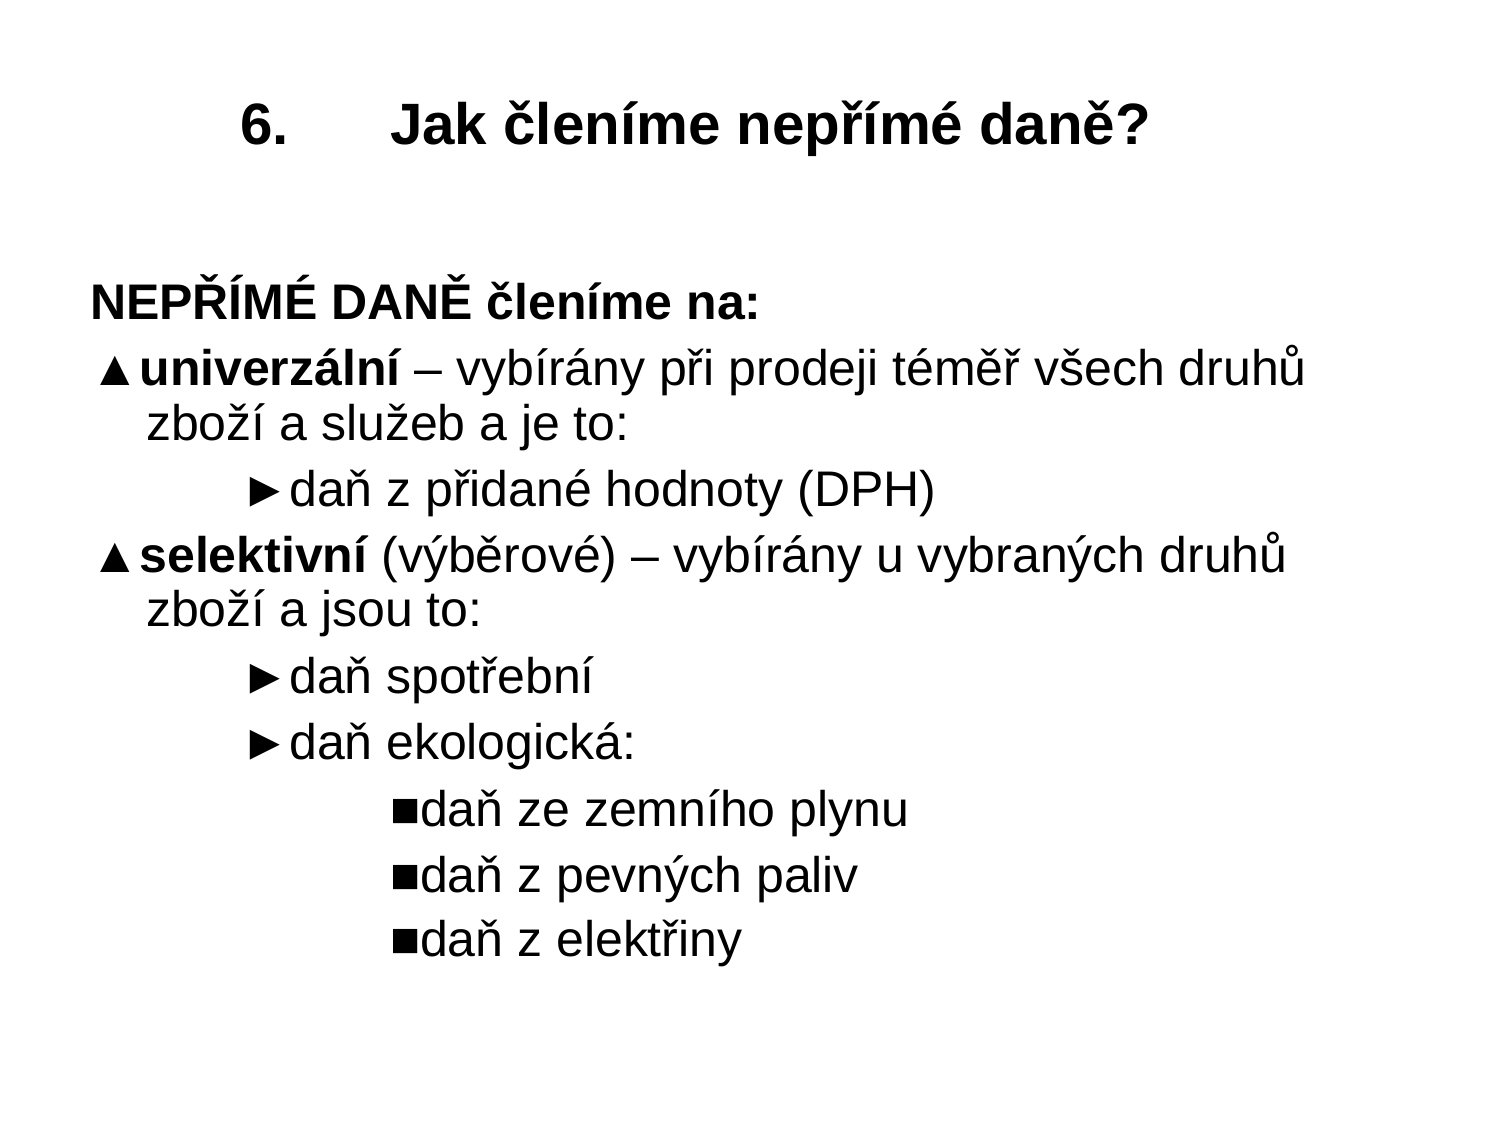

# 6.	Jak členíme nepřímé daně?
NEPŘÍMÉ DANĚ členíme na:
▲univerzální – vybírány při prodeji téměř všech druhů zboží a služeb a je to:
		►daň z přidané hodnoty (DPH)
▲selektivní (výběrové) – vybírány u vybraných druhů zboží a jsou to:
		►daň spotřební
		►daň ekologická:
			■daň ze zemního plynu
			■daň z pevných paliv
			■daň z elektřiny